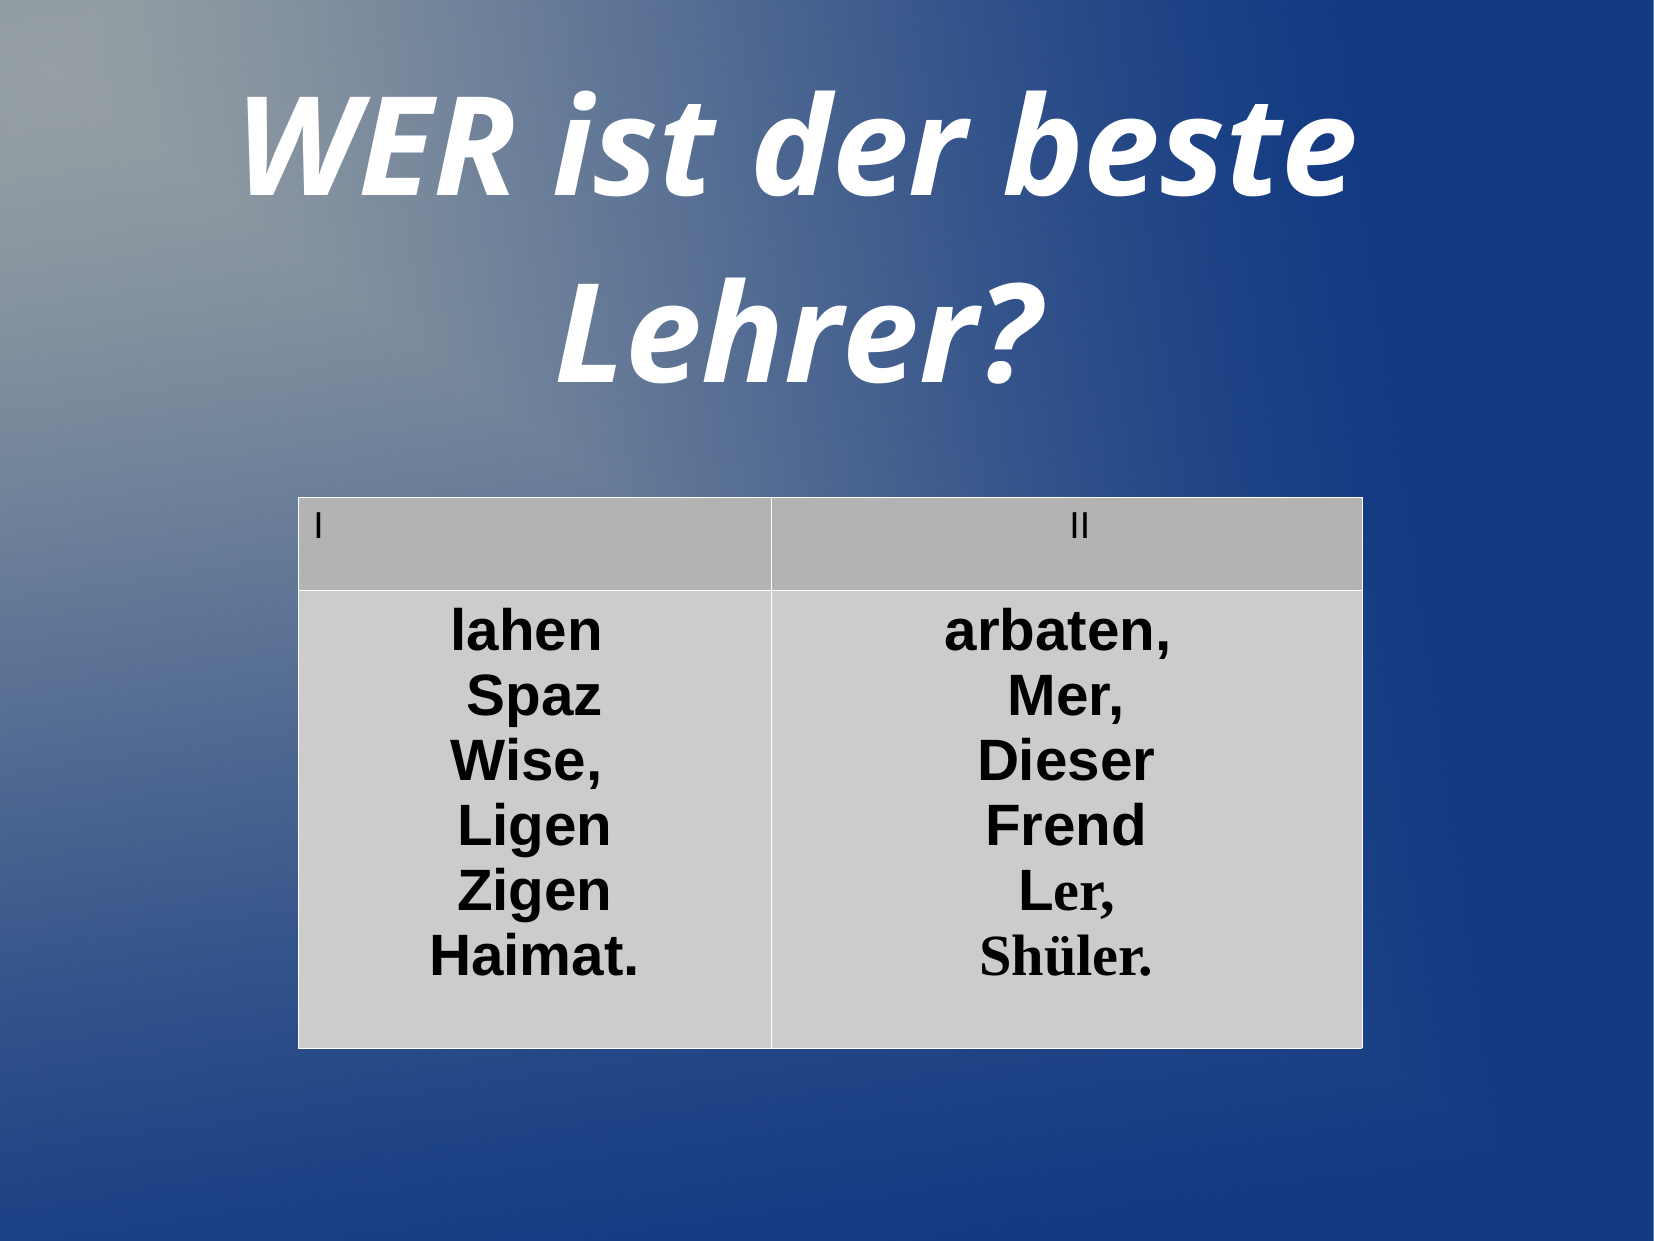

# WER ist der beste Lehrer?
| I | II |
| --- | --- |
| lahen Spaz Wise, Ligen Zigen Haimat. | arbaten, Mer, Dieser Frend Ler, Shüler. |